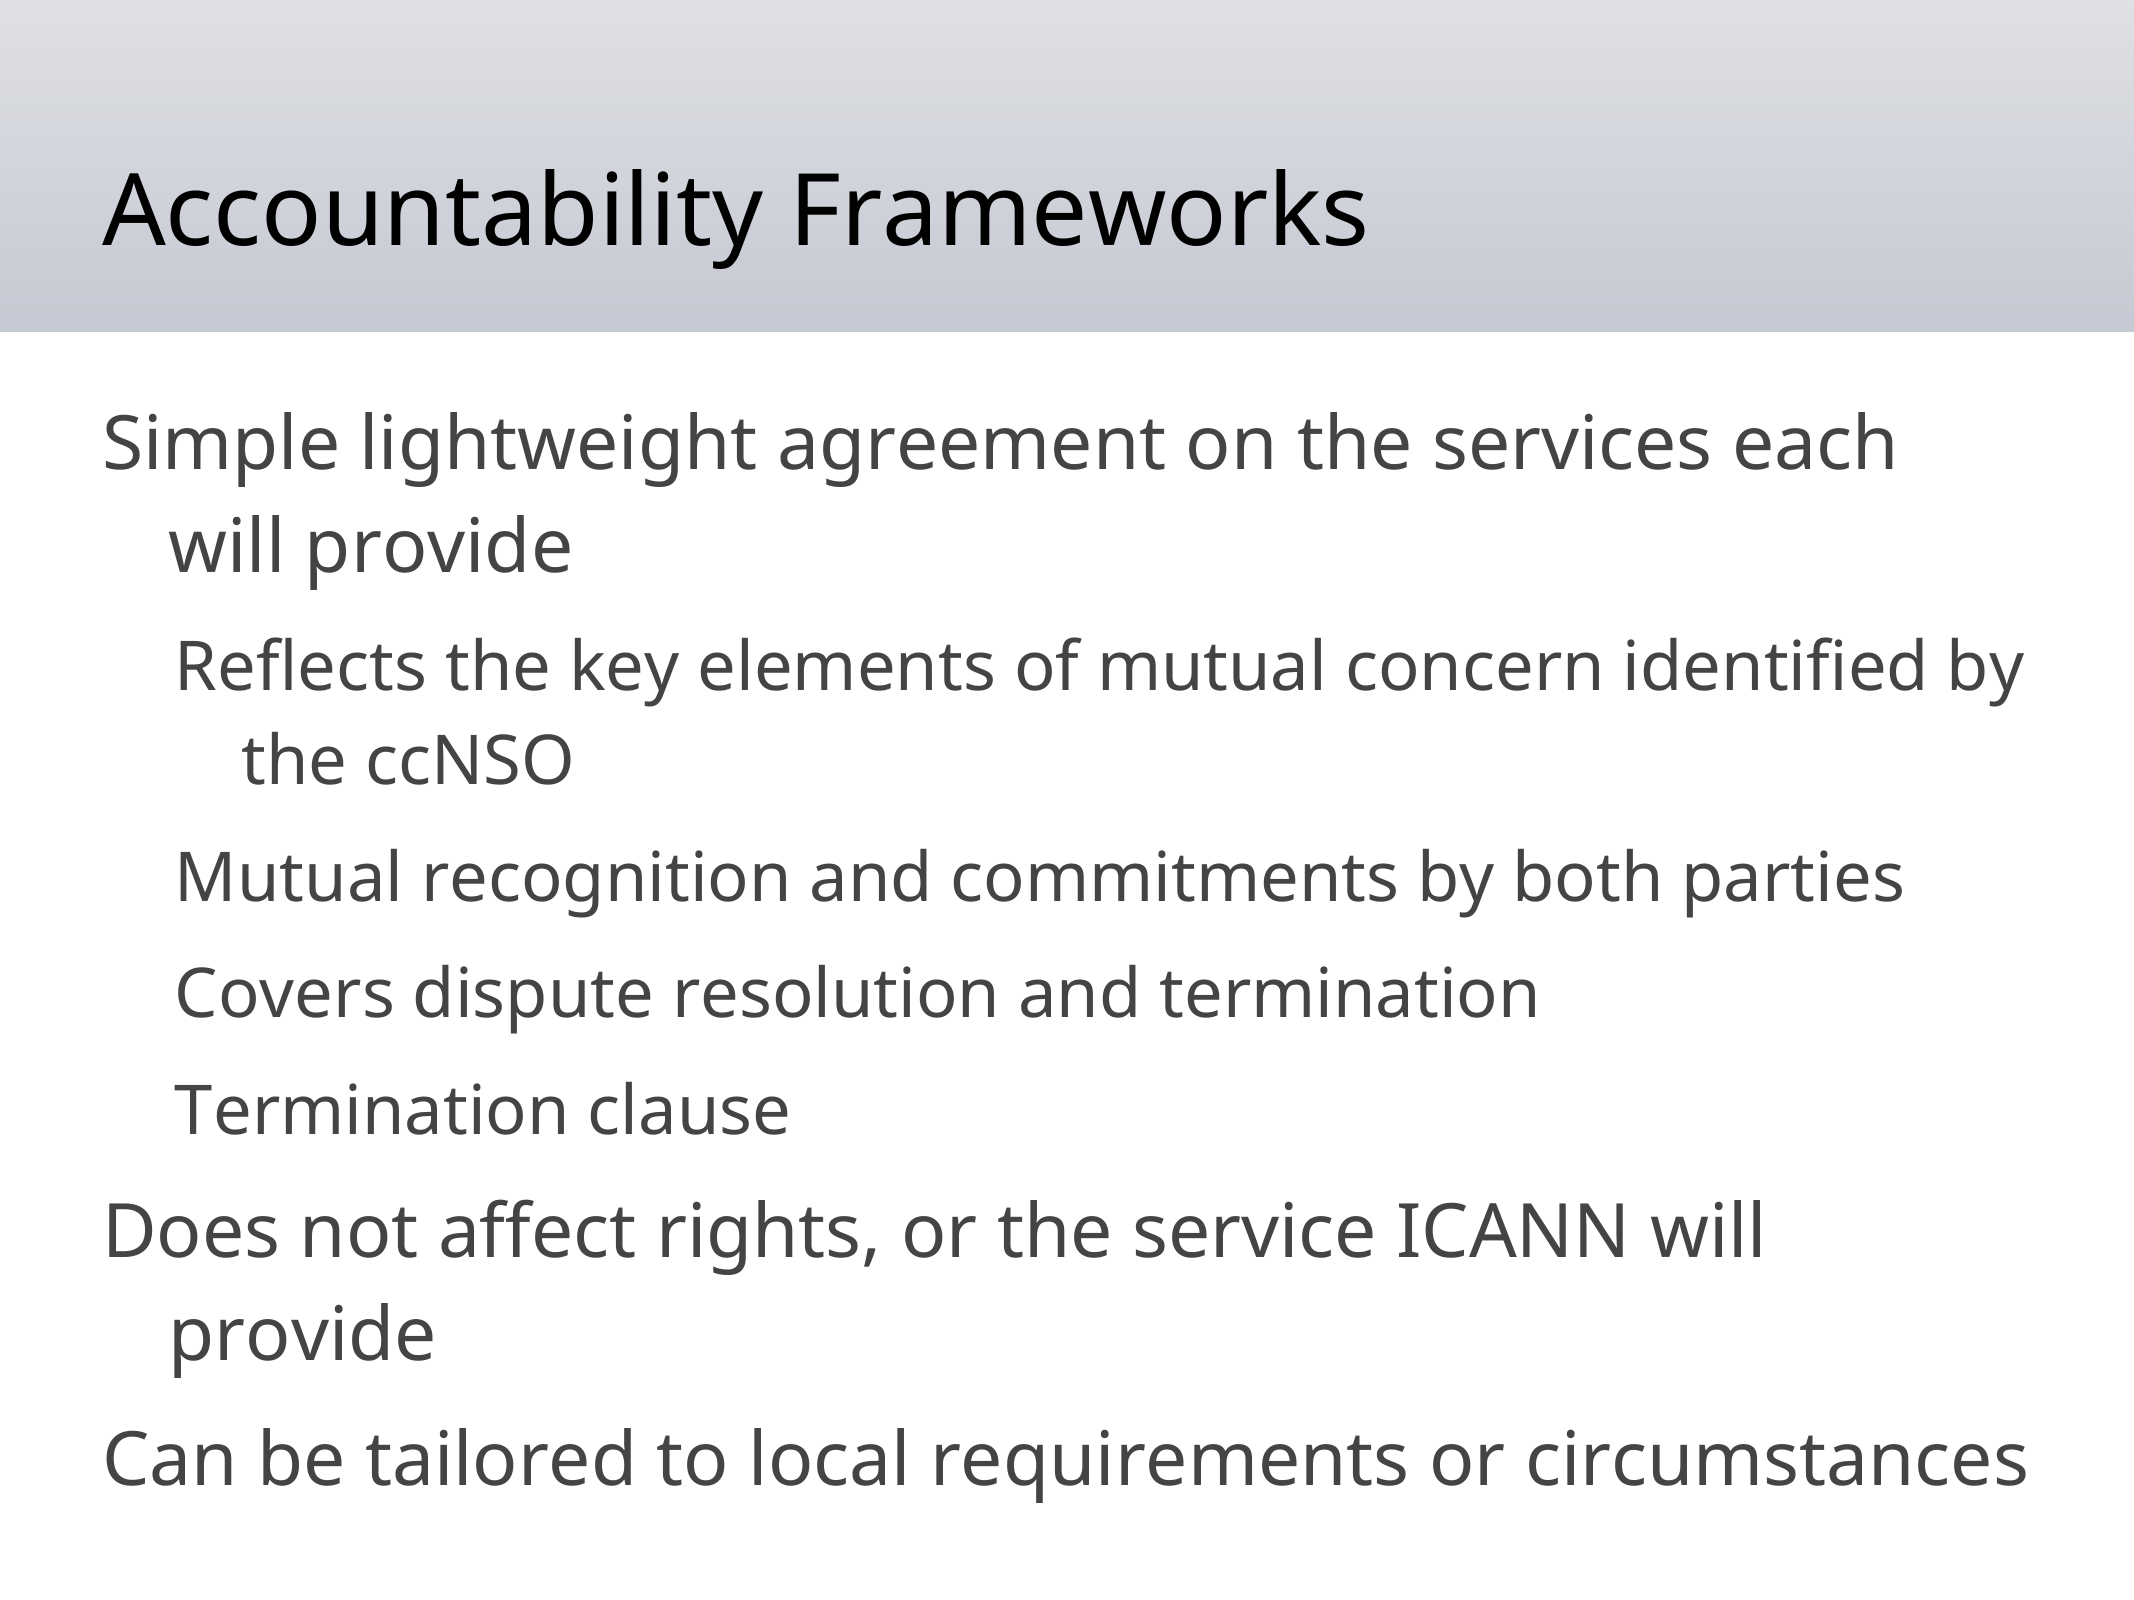

# Accountability Frameworks
Simple lightweight agreement on the services each will provide
Reflects the key elements of mutual concern identified by the ccNSO
Mutual recognition and commitments by both parties
Covers dispute resolution and termination
Termination clause
Does not affect rights, or the service ICANN will provide
Can be tailored to local requirements or circumstances